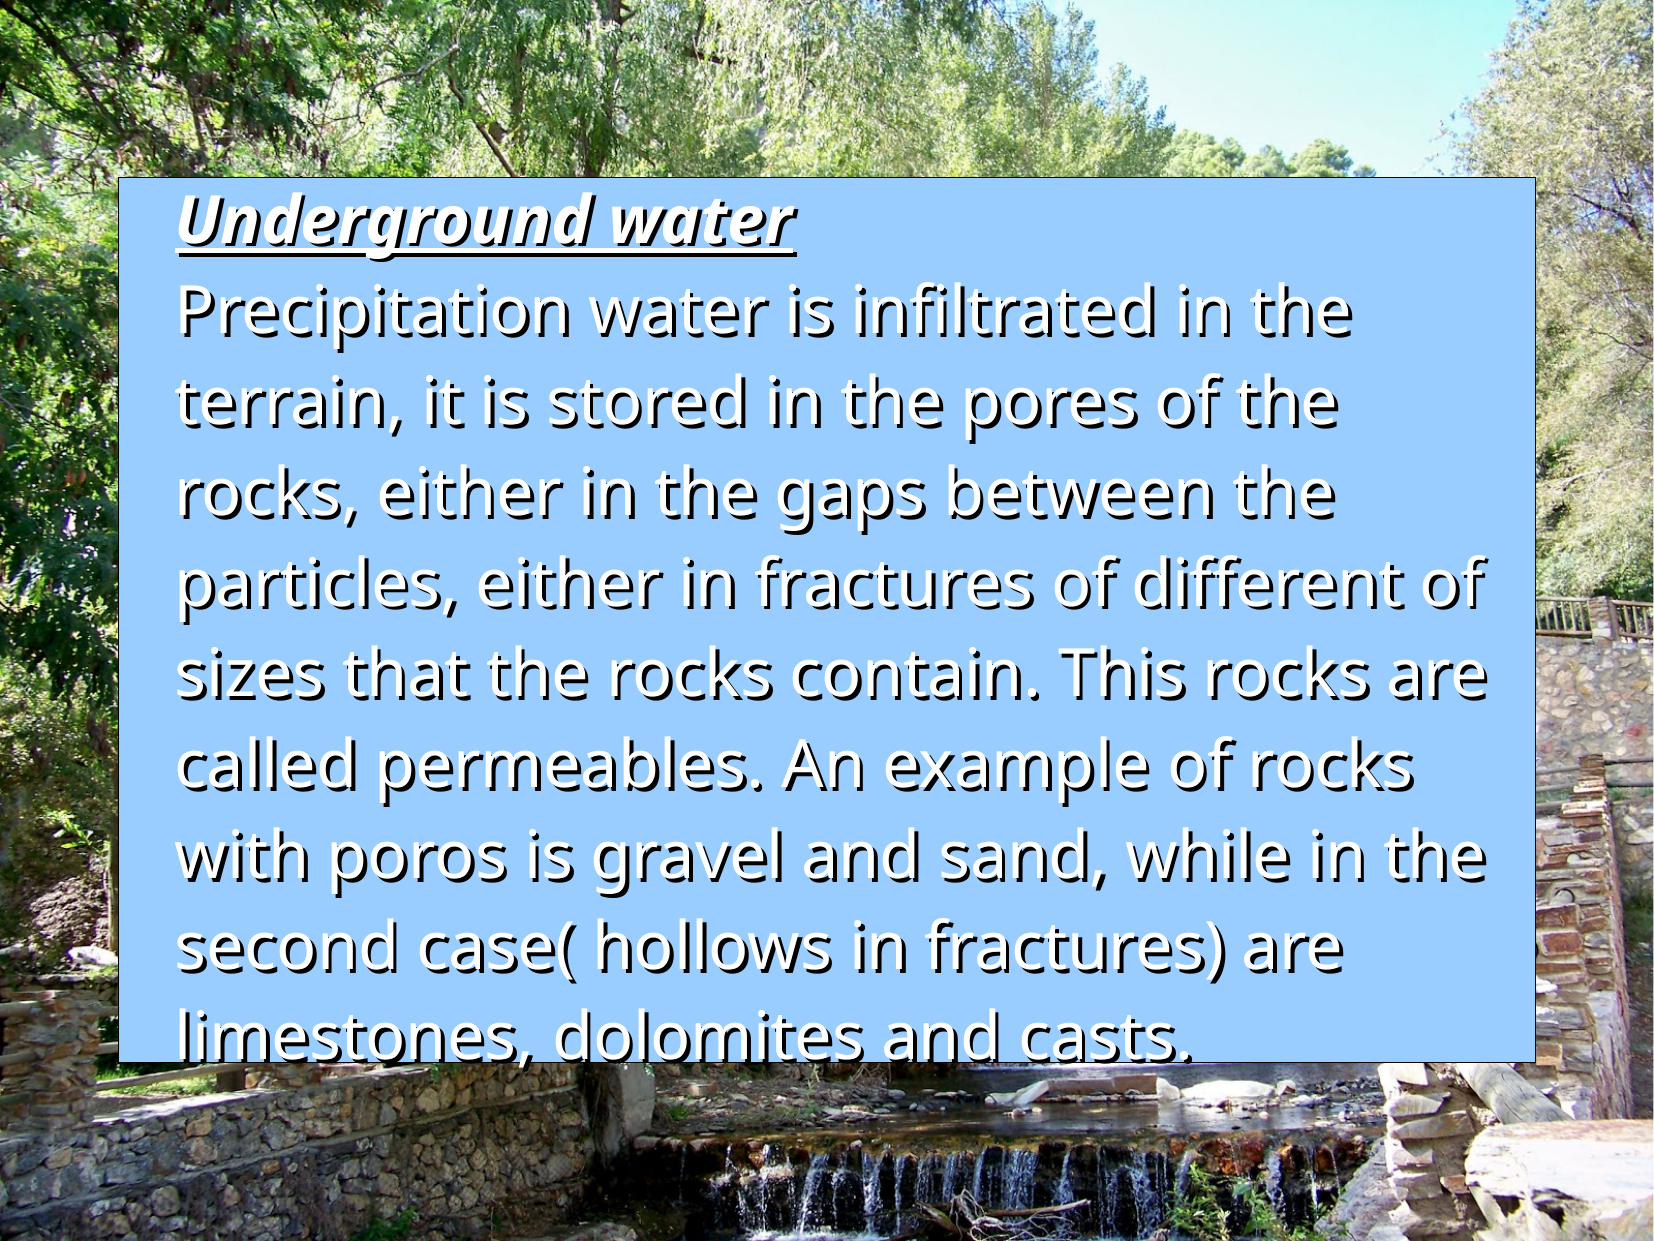

Underground water
Precipitation water is infiltrated in the terrain, it is stored in the pores of the rocks, either in the gaps between the particles, either in fractures of different of sizes that the rocks contain. This rocks are called permeables. An example of rocks with poros is gravel and sand, while in the second case( hollows in fractures) are limestones, dolomites and casts.